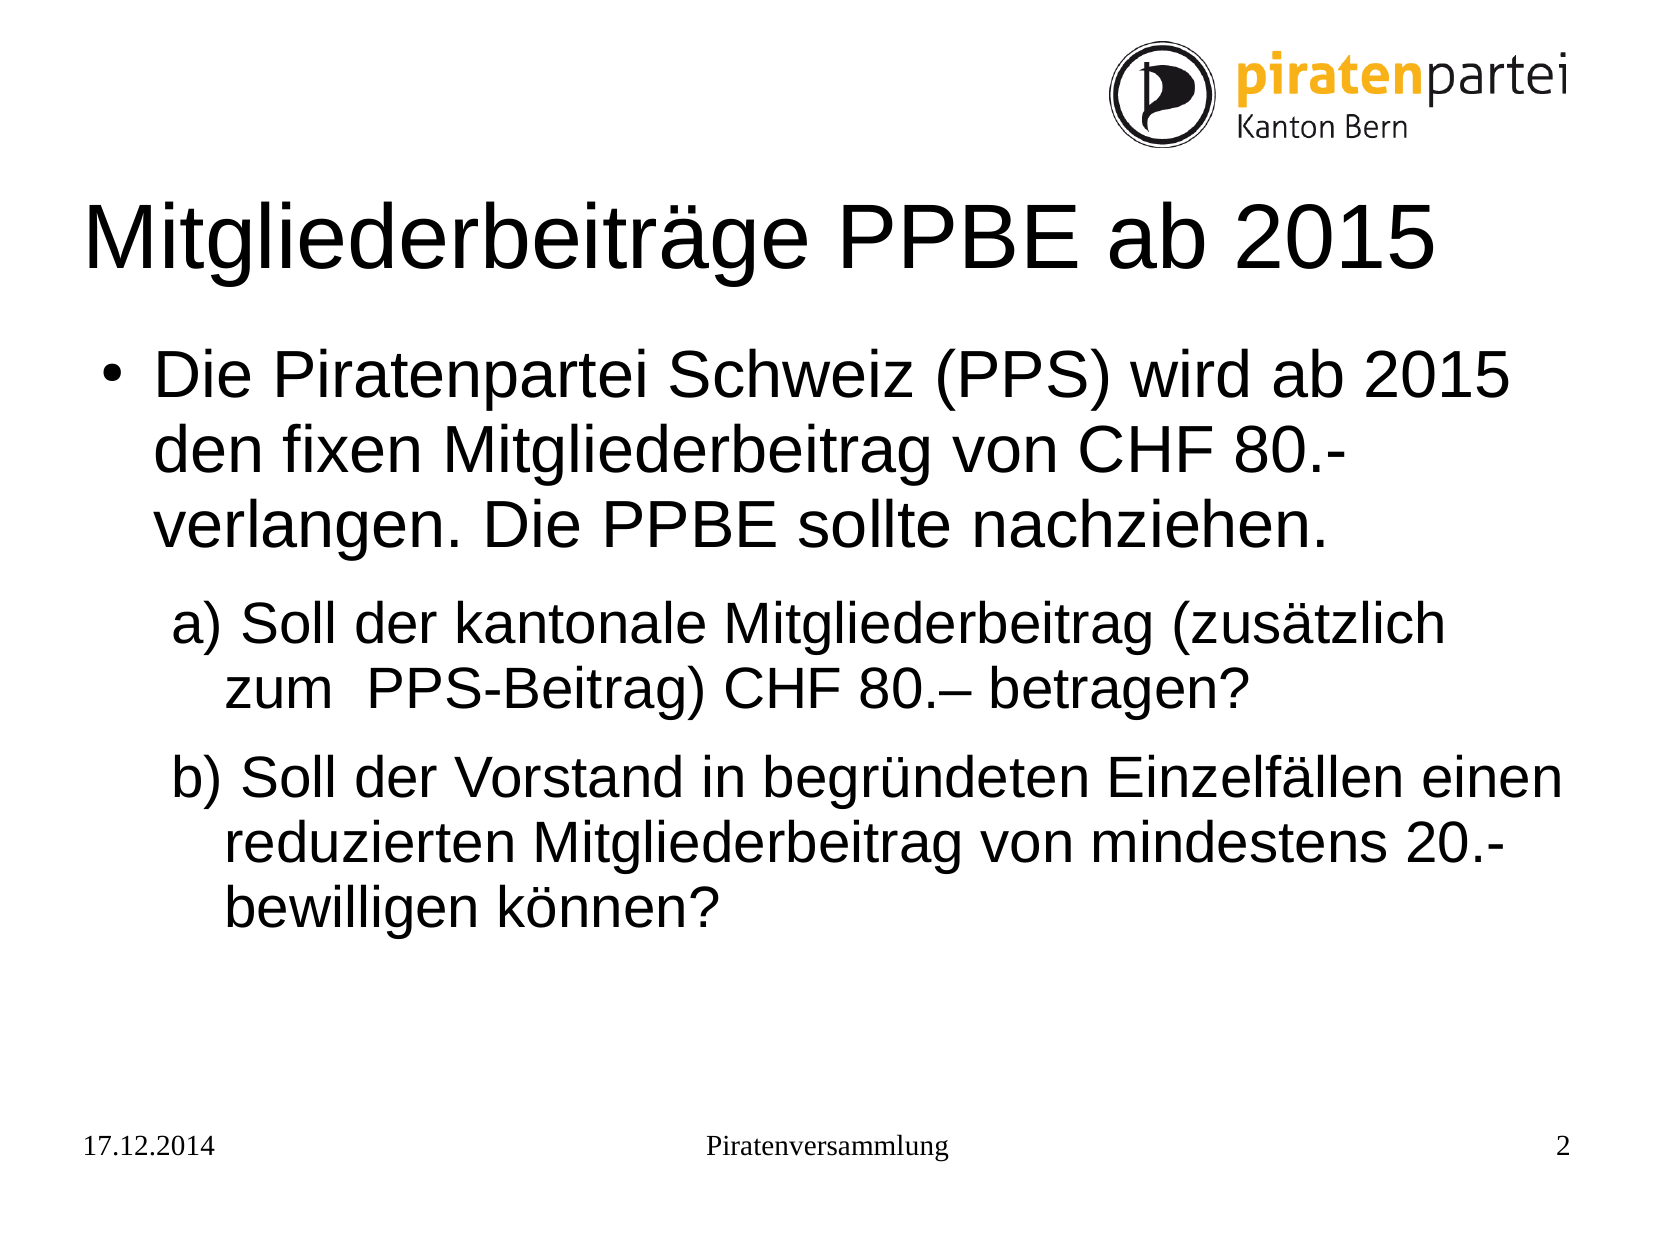

# Mitgliederbeiträge PPBE ab 2015
Die Piratenpartei Schweiz (PPS) wird ab 2015 den fixen Mitgliederbeitrag von CHF 80.- verlangen. Die PPBE sollte nachziehen.
 Soll der kantonale Mitgliederbeitrag (zusätzlich zum PPS-Beitrag) CHF 80.– betragen?
 Soll der Vorstand in begründeten Einzelfällen einen reduzierten Mitgliederbeitrag von mindestens 20.- bewilligen können?
17.12.2014
Piratenversammlung
2